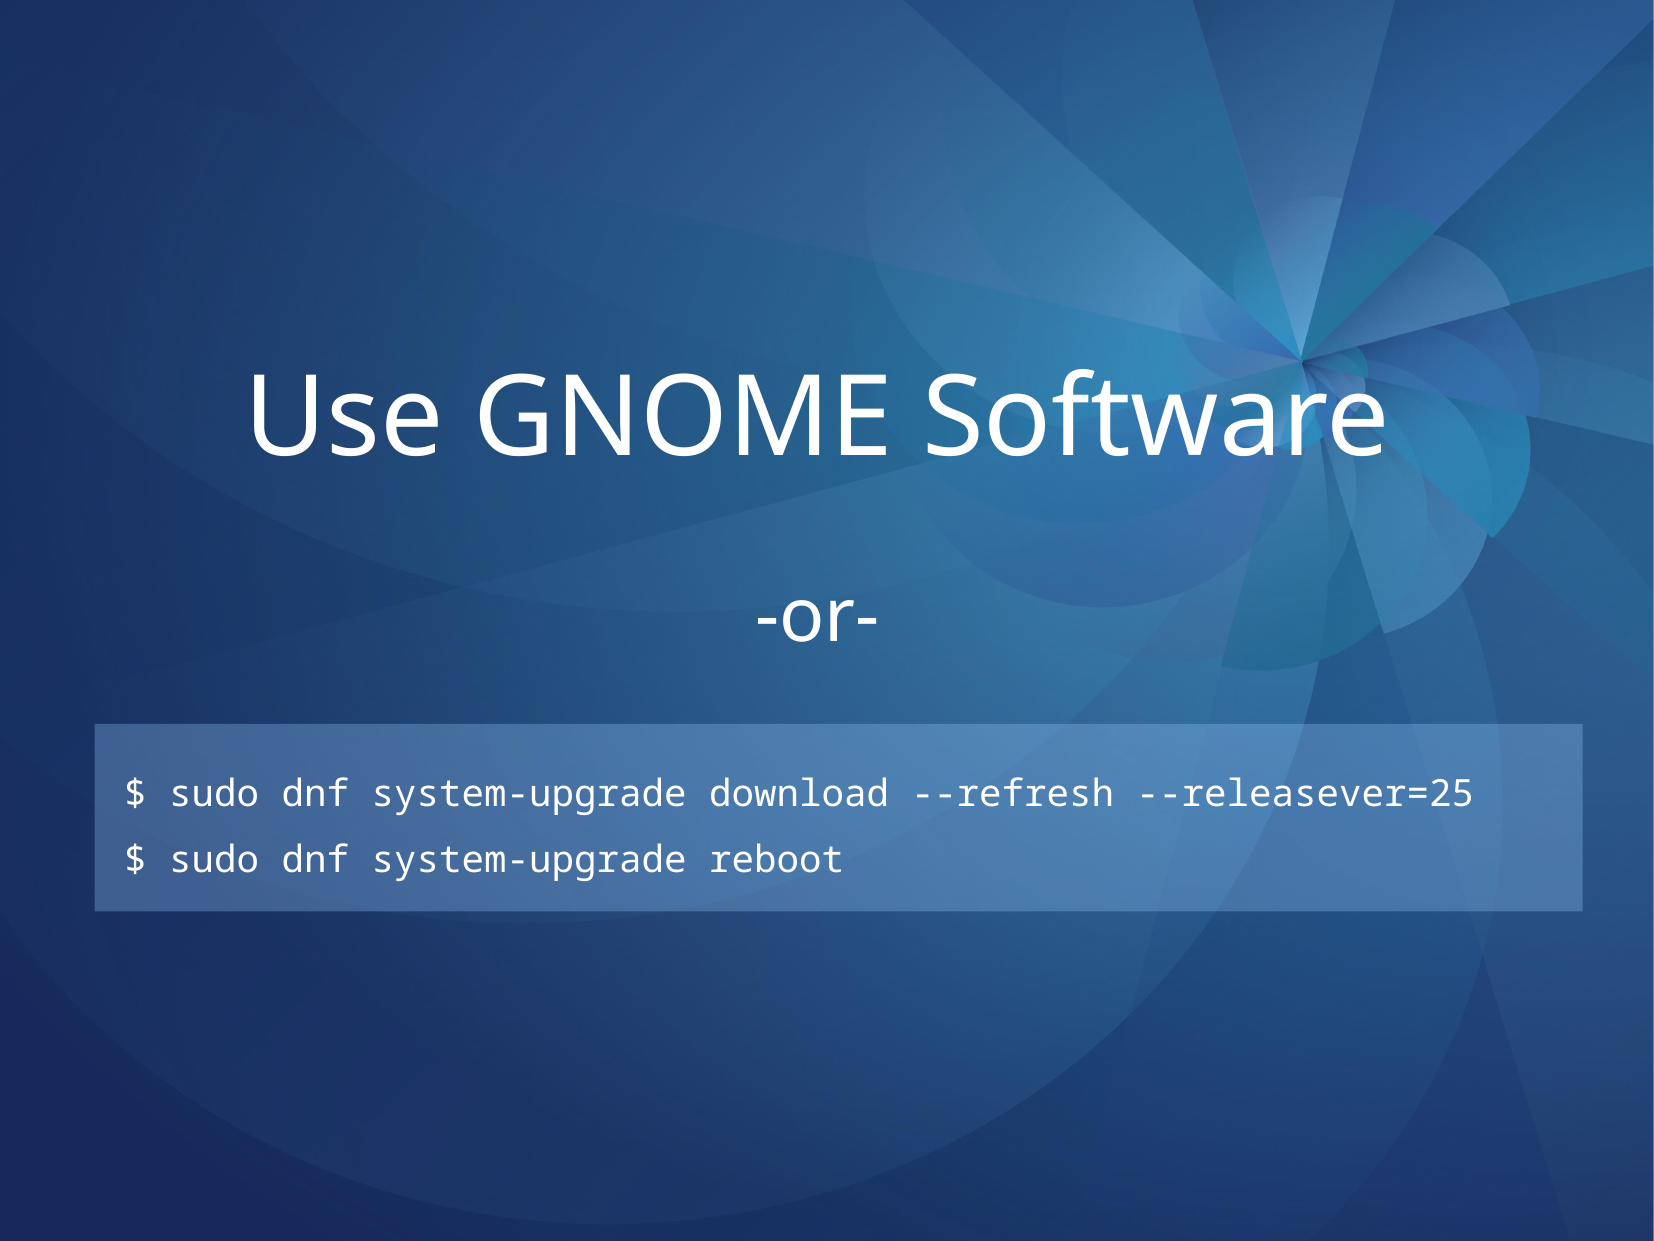

Use GNOME Software
-or-
# $ sudo dnf system-upgrade download --refresh --releasever=25 $ sudo dnf system-upgrade reboot